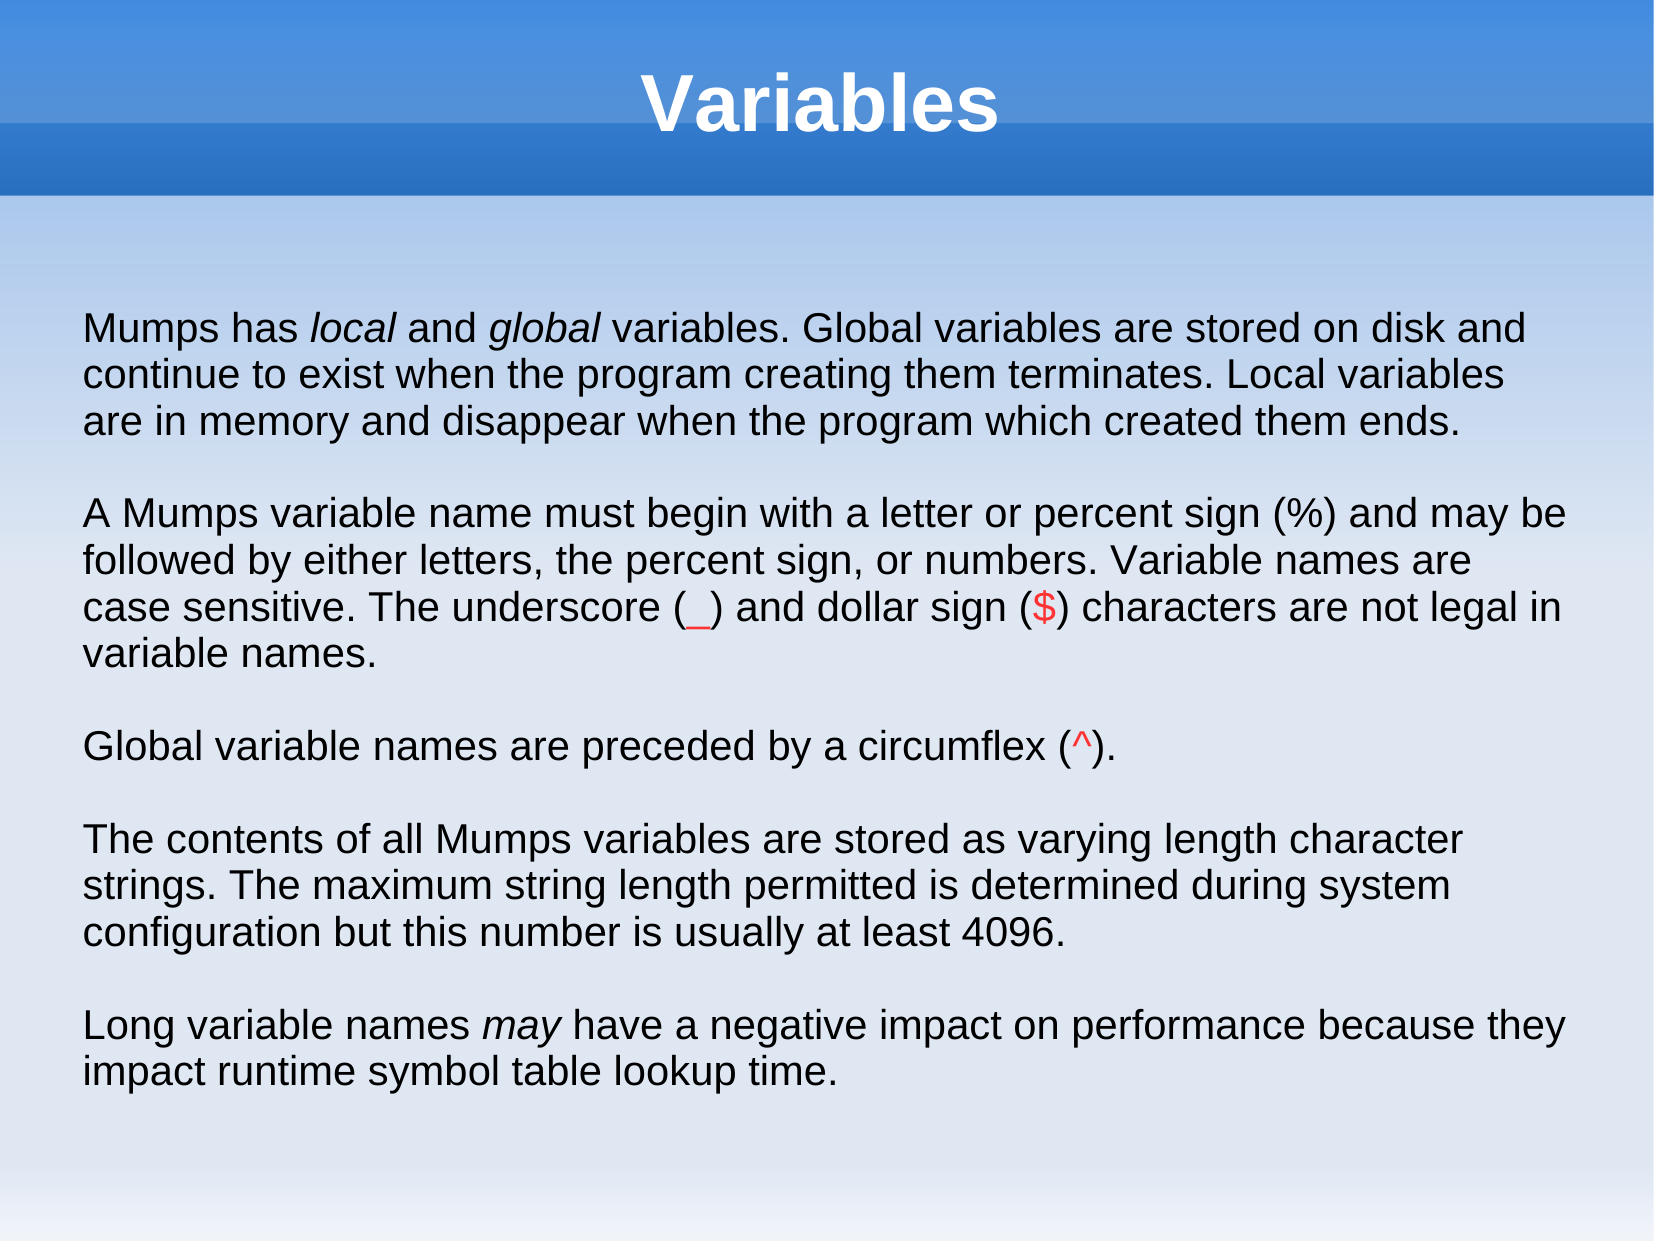

# Variables
Mumps has local and global variables. Global variables are stored on disk and continue to exist when the program creating them terminates. Local variables are in memory and disappear when the program which created them ends.
A Mumps variable name must begin with a letter or percent sign (%) and may be followed by either letters, the percent sign, or numbers. Variable names are case sensitive. The underscore (_) and dollar sign ($) characters are not legal in variable names.
Global variable names are preceded by a circumflex (^).
The contents of all Mumps variables are stored as varying length character strings. The maximum string length permitted is determined during system configuration but this number is usually at least 4096.
Long variable names may have a negative impact on performance because they impact runtime symbol table lookup time.